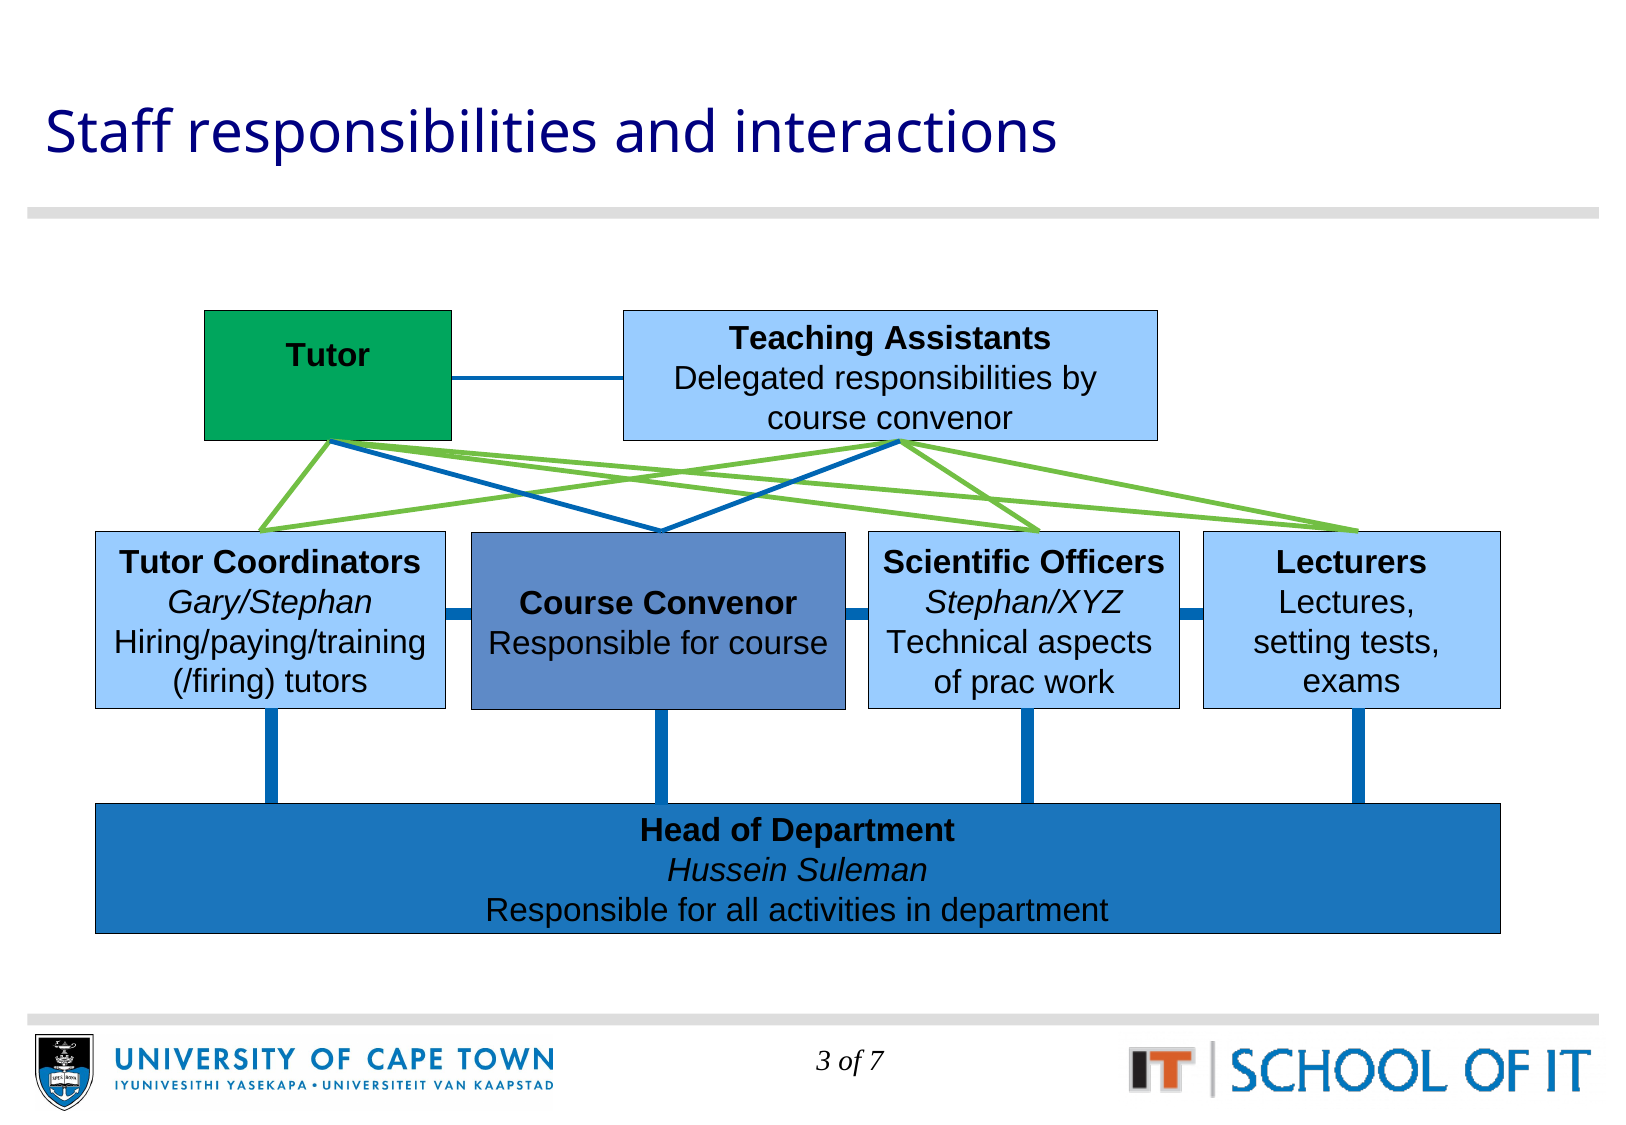

# Staff responsibilities and interactions
Tutor
Teaching Assistants
Delegated responsibilities by
course convenor
Lecturers
Lectures,
setting tests,
exams
Tutor Coordinators
Gary/Stephan
Hiring/paying/training
(/firing) tutors
Scientific Officers
Stephan/XYZ
Technical aspects
of prac work
Course Convenor
Responsible for course
Head of Department
Hussein Suleman
Responsible for all activities in department
3